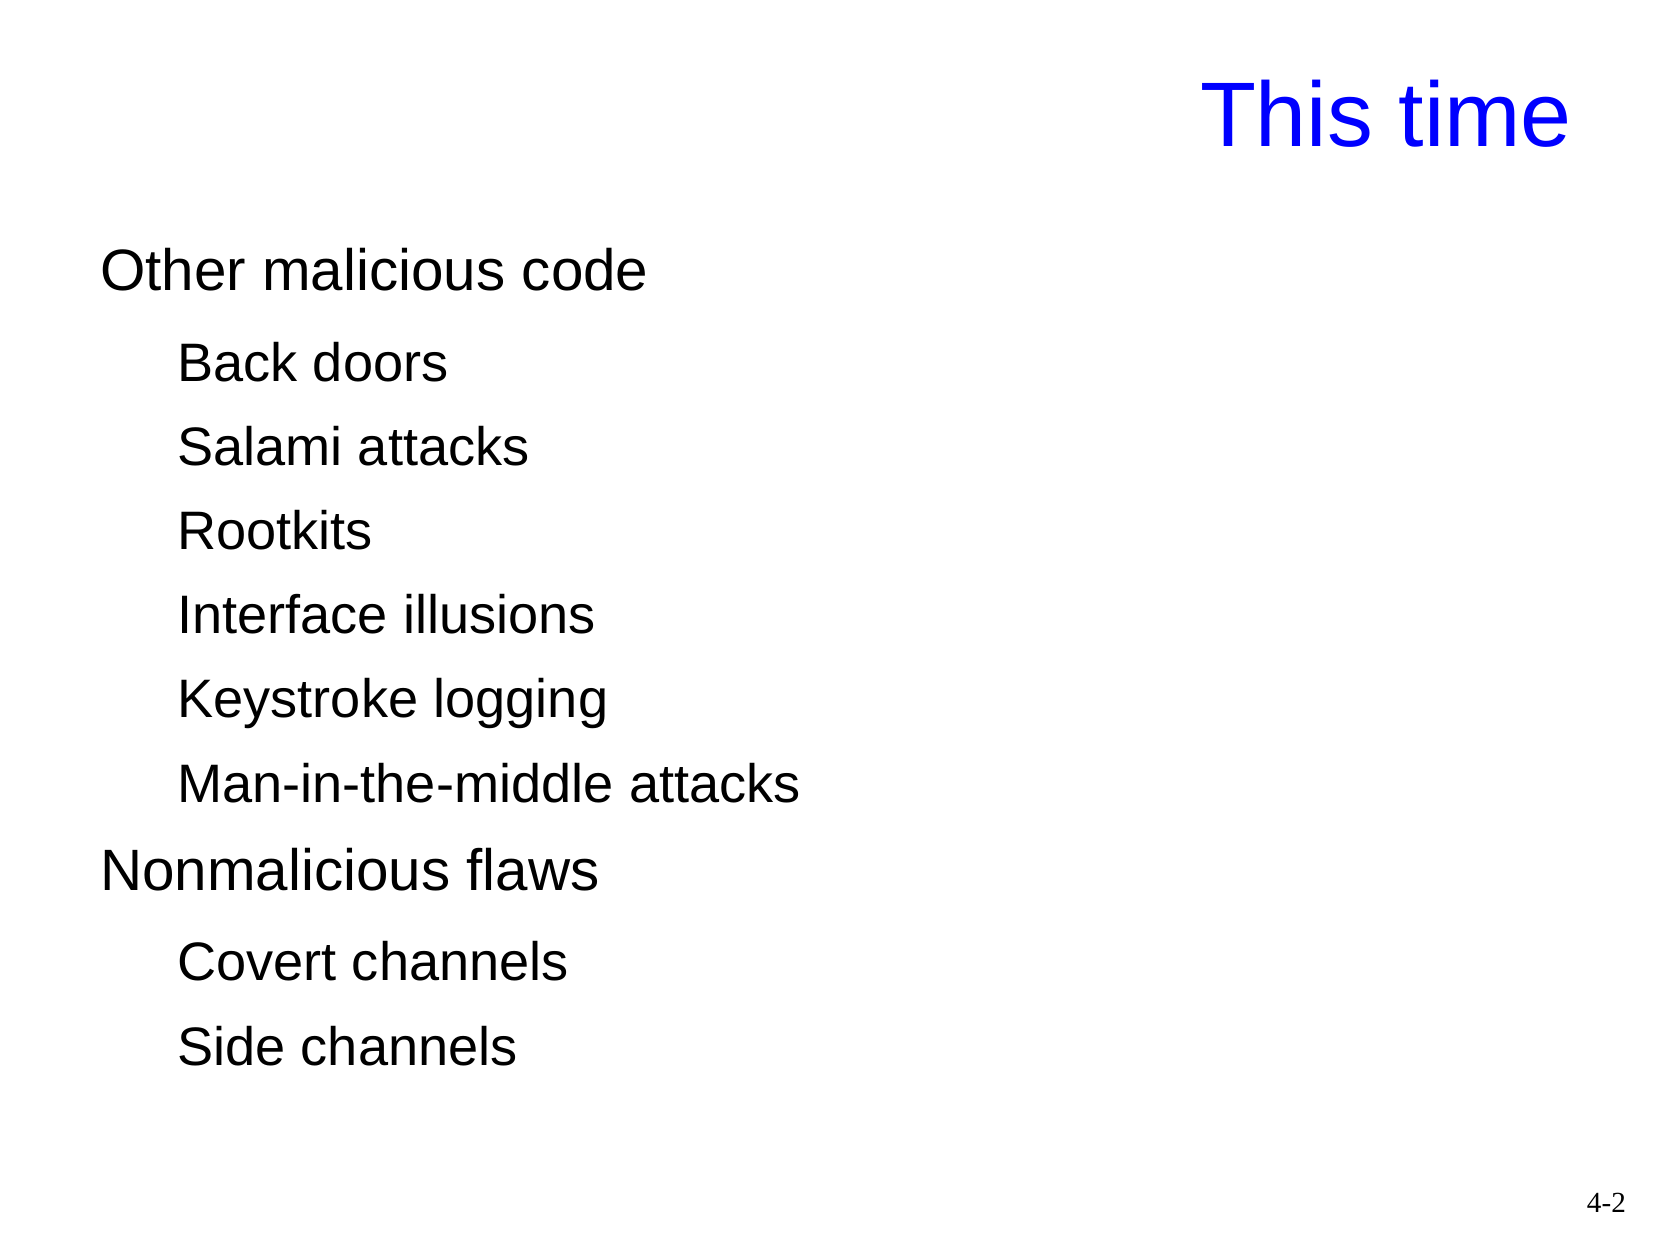

# This time
Other malicious code
Back doors
Salami attacks
Rootkits
Interface illusions
Keystroke logging
Man-in-the-middle attacks
Nonmalicious flaws
Covert channels
Side channels